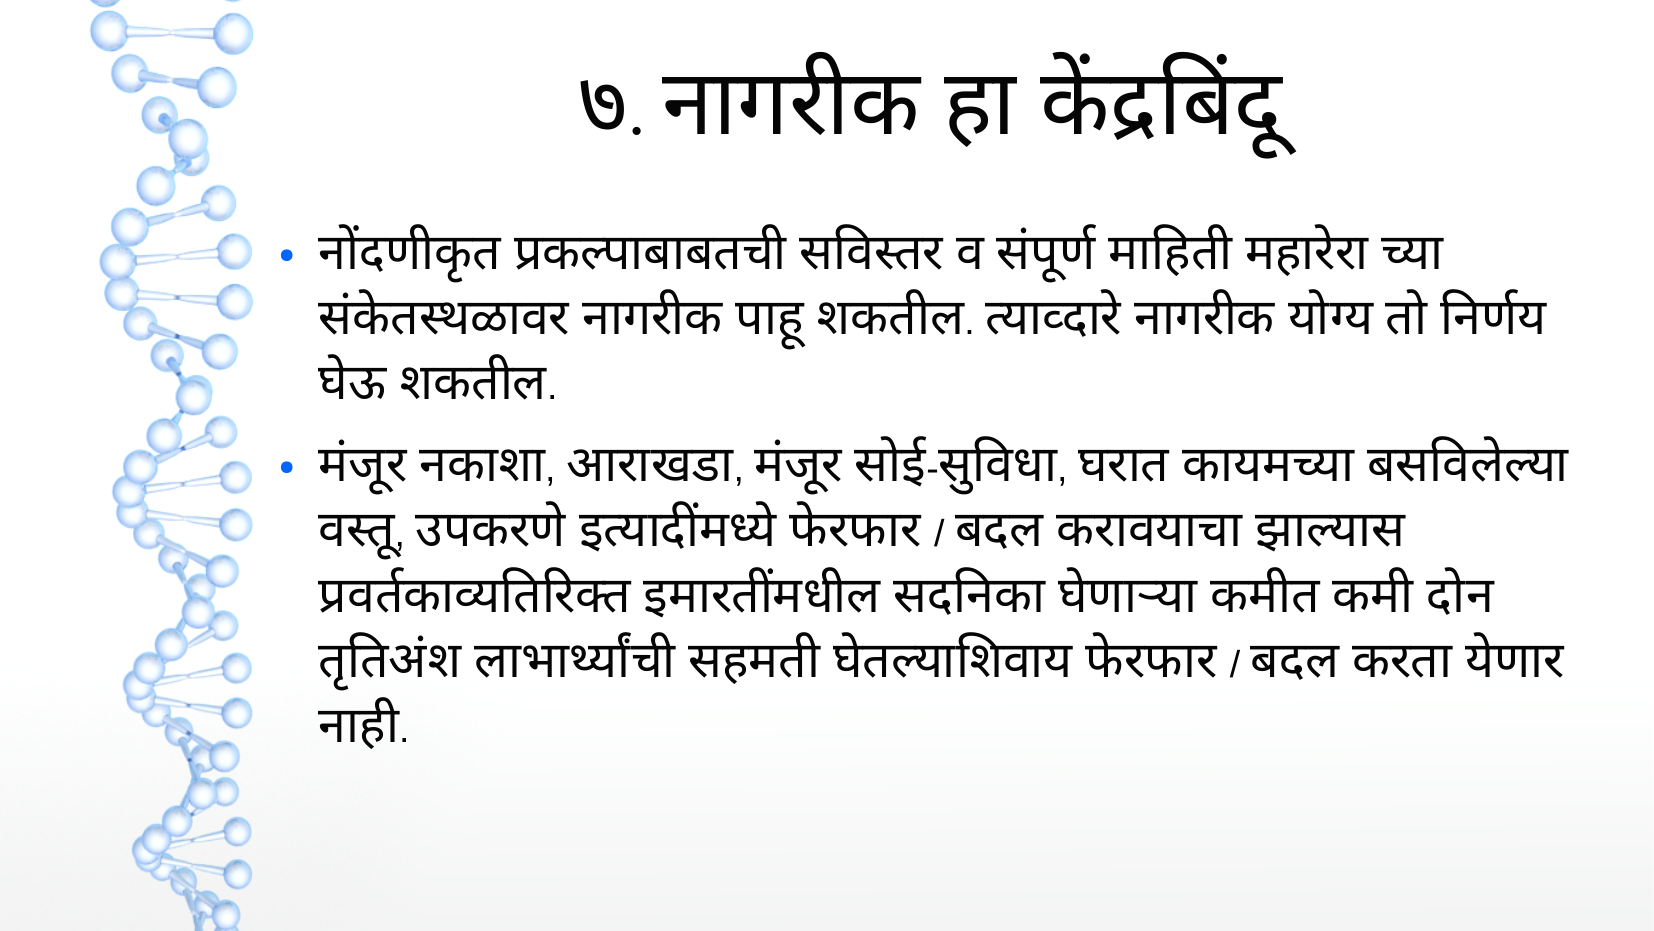

# ७. नागरीक हा केंद्रबिंदू
नोंदणीकृत प्रकल्पाबाबतची सविस्तर व संपूर्ण माहिती महारेरा च्या संकेतस्थळावर नागरीक पाहू शकतील. त्याव्दारे नागरीक योग्य तो निर्णय घेऊ शकतील.
मंजूर नकाशा, आराखडा, मंजूर सोई-सुविधा, घरात कायमच्या बसविलेल्या वस्तू, उपकरणे इत्यादींमध्ये फेरफार / बदल करावयाचा झाल्यास प्रवर्तकाव्यतिरिक्त इमारतींमधील सदनिका घेणाऱ्या कमीत कमी दोन तृतिअंश लाभार्थ्यांची सहमती घेतल्याशिवाय फेरफार / बदल करता येणार नाही.